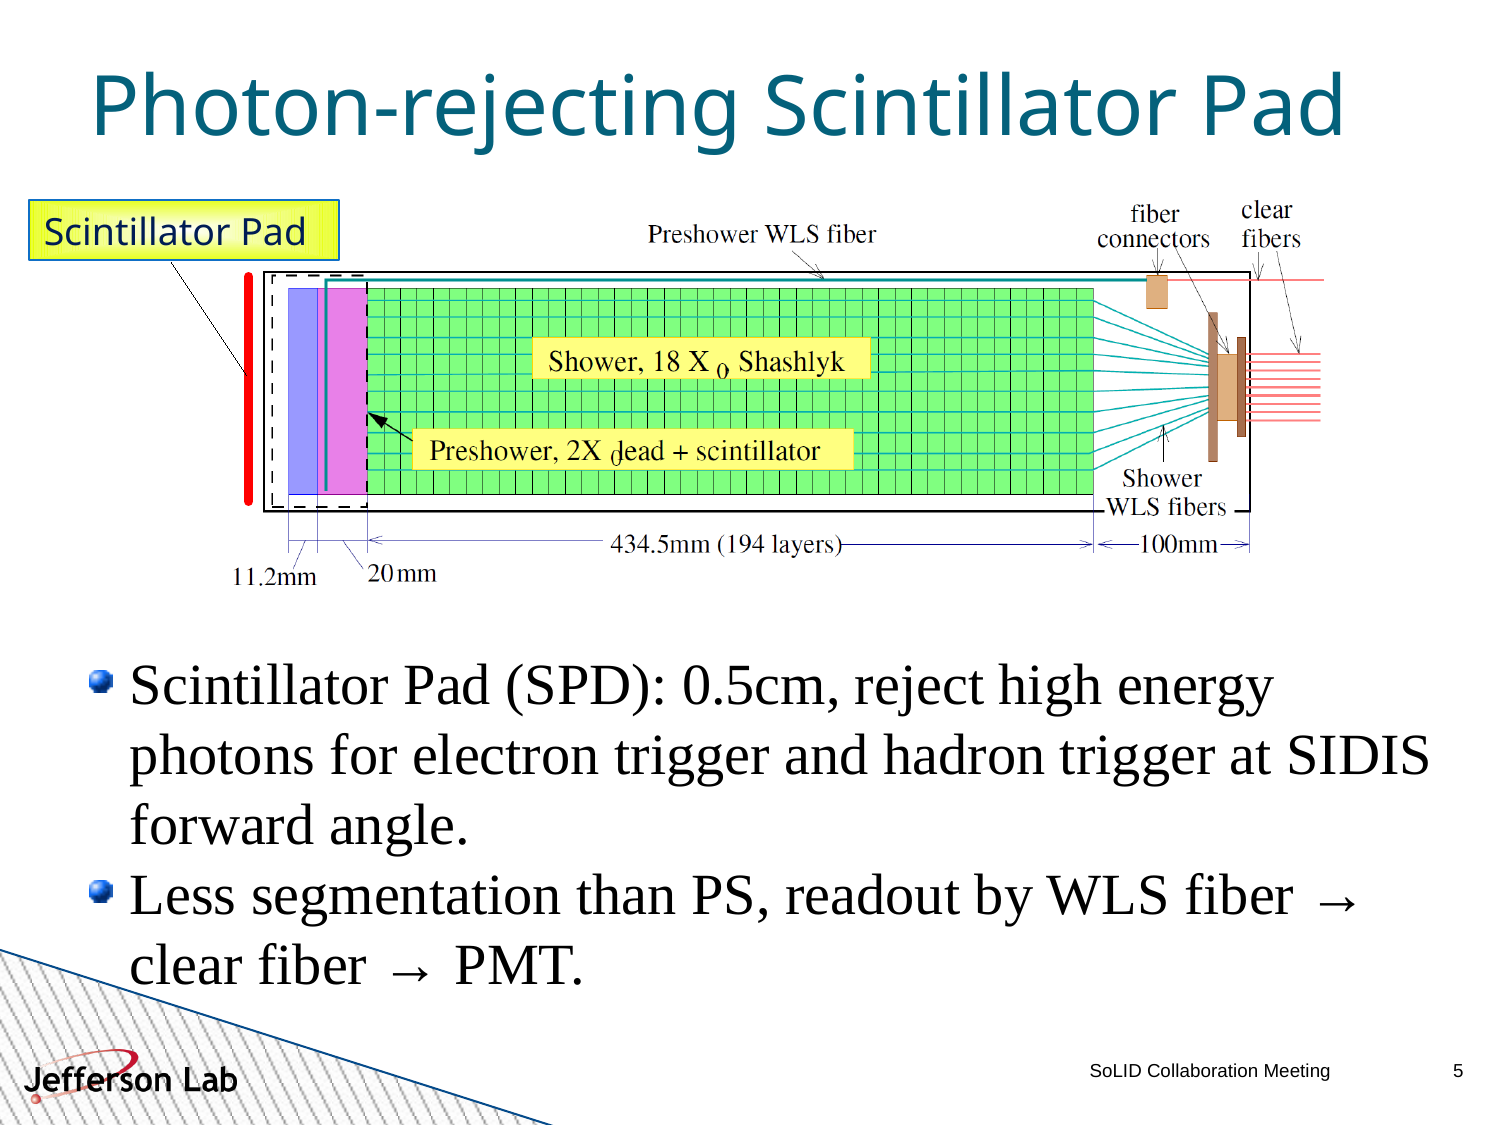

Photon-rejecting Scintillator Pad
Scintillator Pad
Scintillator Pad (SPD): 0.5cm, reject high energy photons for electron trigger and hadron trigger at SIDIS forward angle.
Less segmentation than PS, readout by WLS fiber → clear fiber → PMT.
SoLID Collaboration Meeting